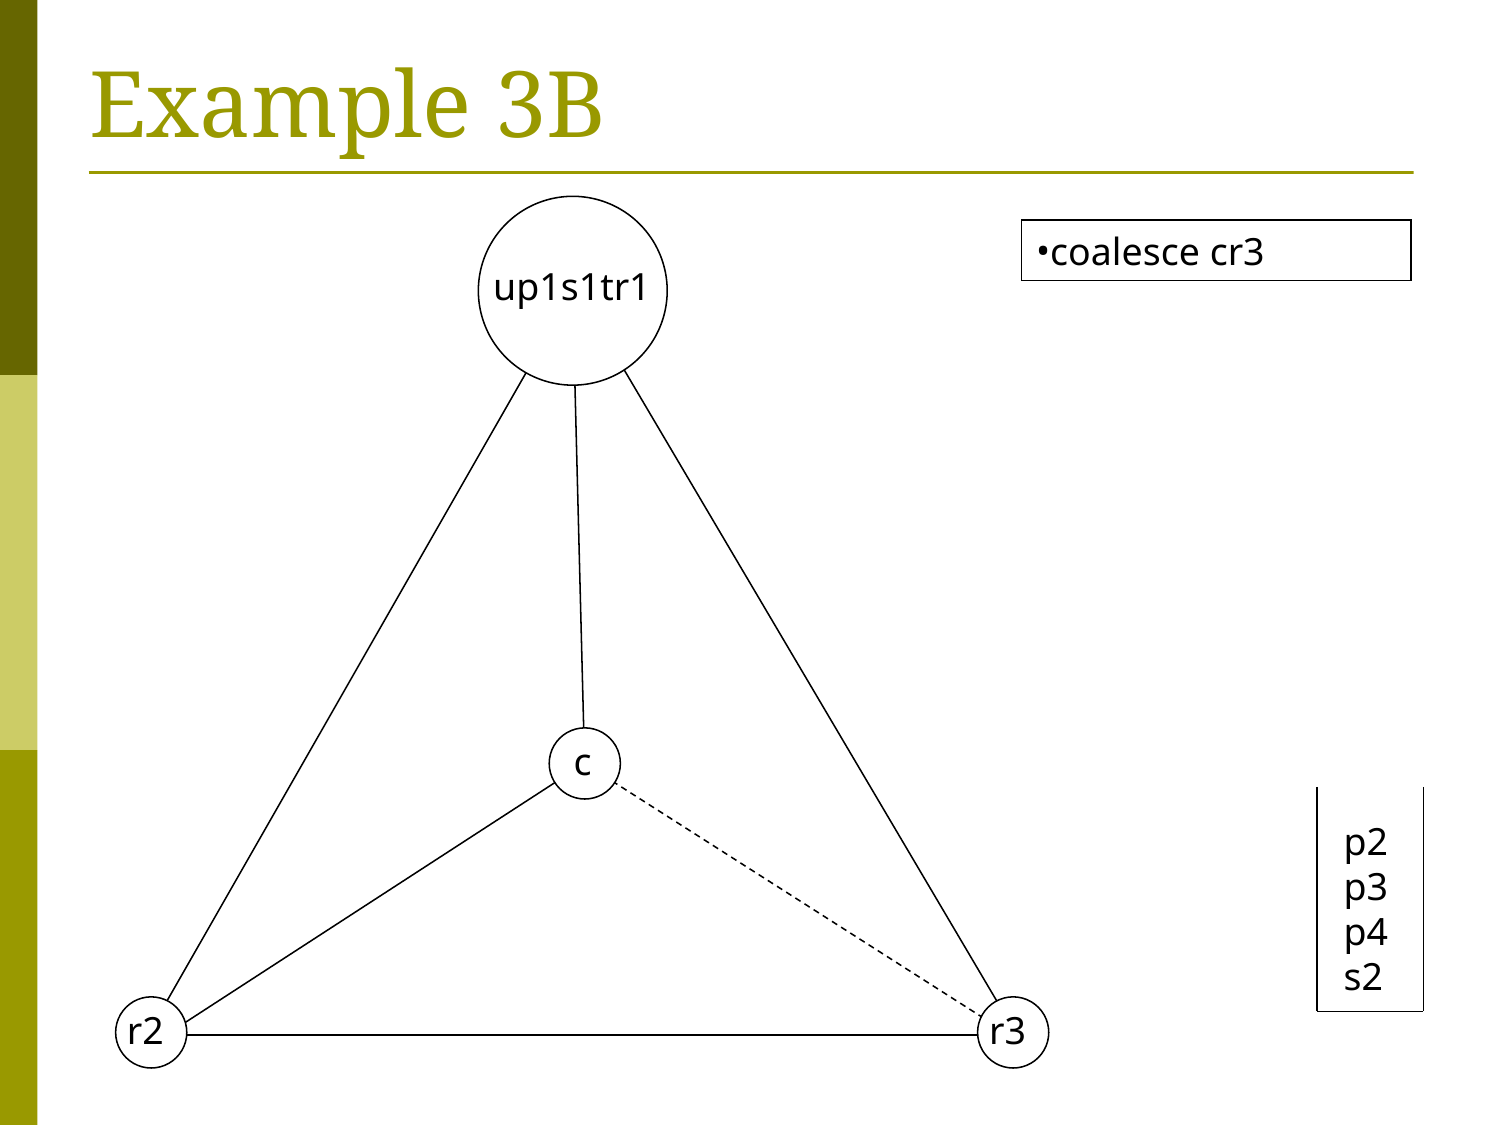

# Example 3B
coalesce cr3
up1s1tr1
c
p2
p3
p4
s2
r2
r3